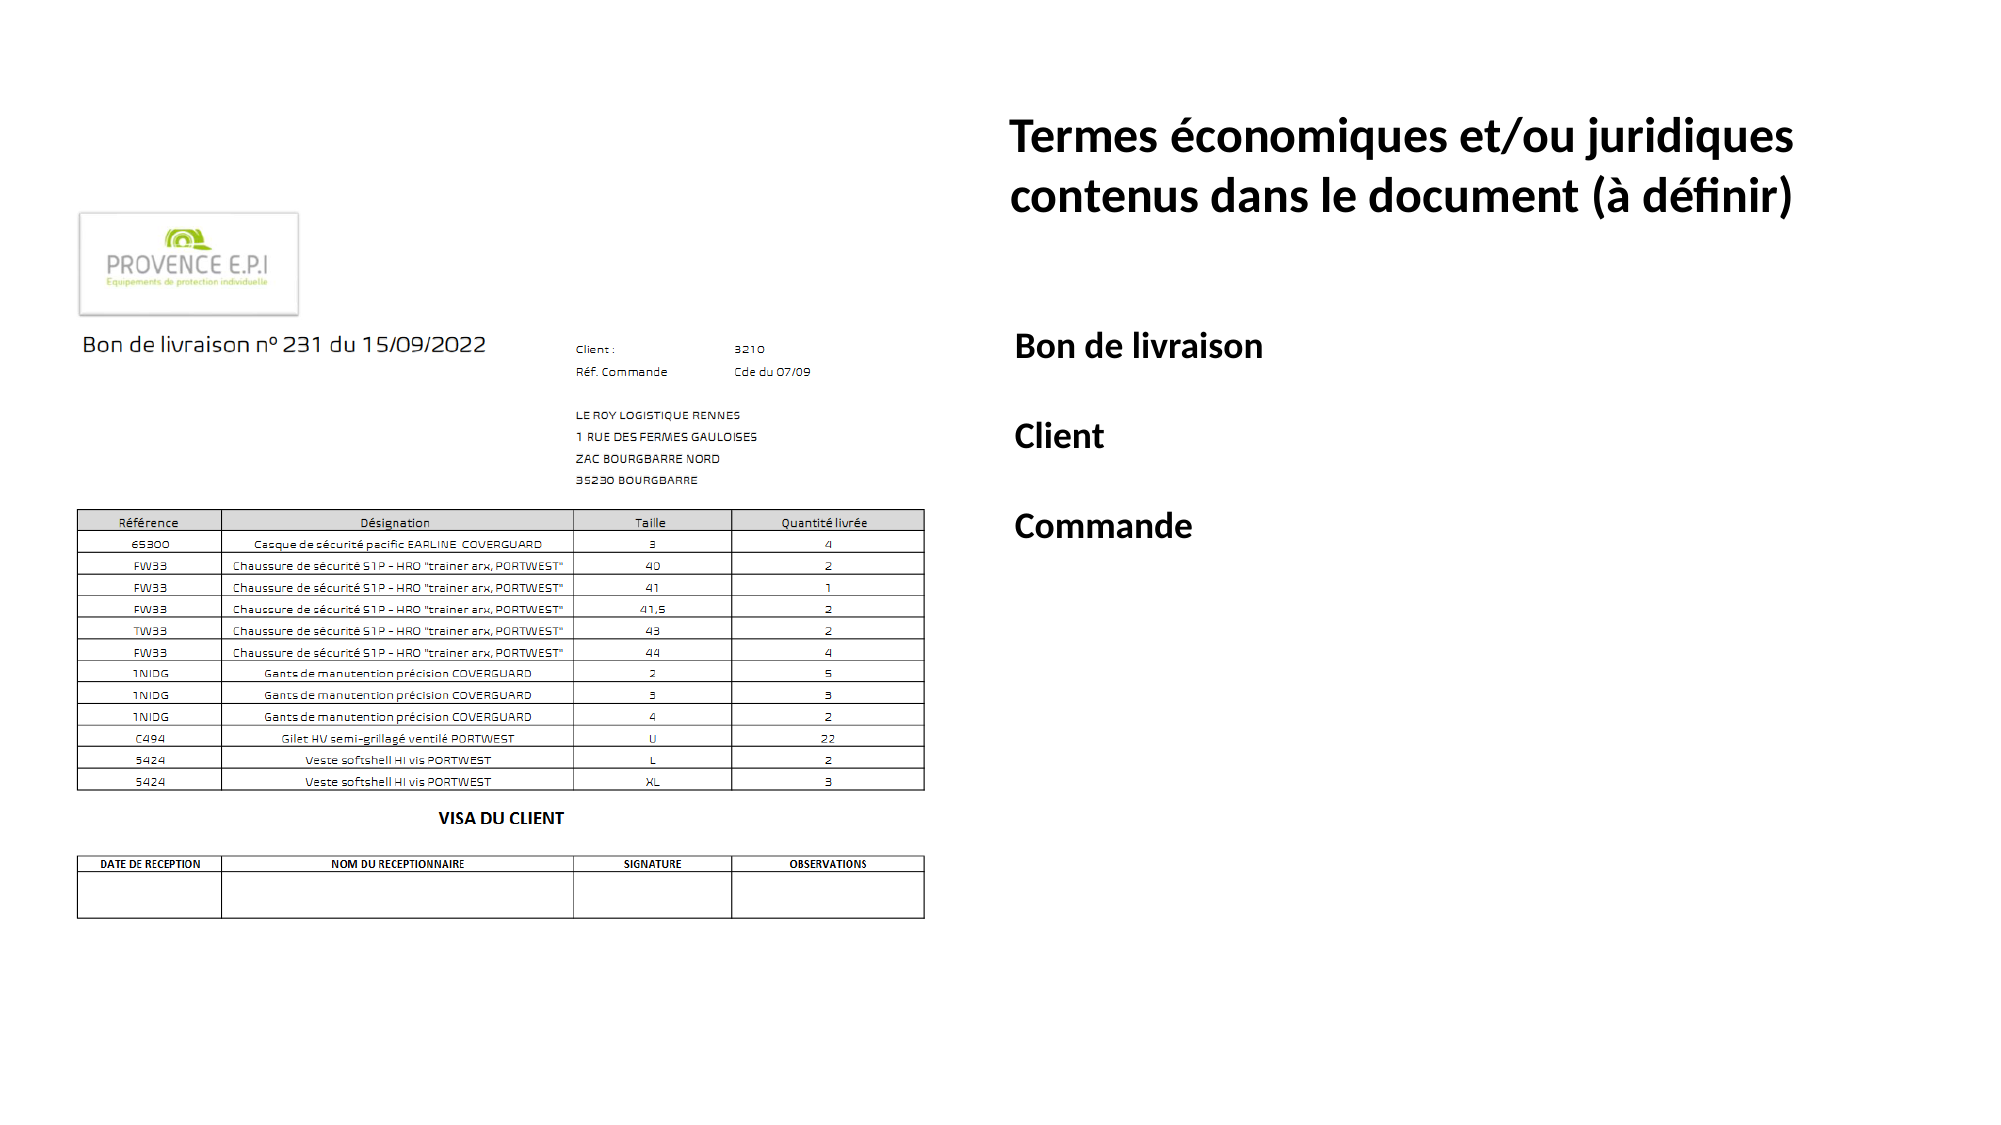

Termes économiques et/ou juridiques contenus dans le document (à définir)
Bon de livraison
Client
Commande